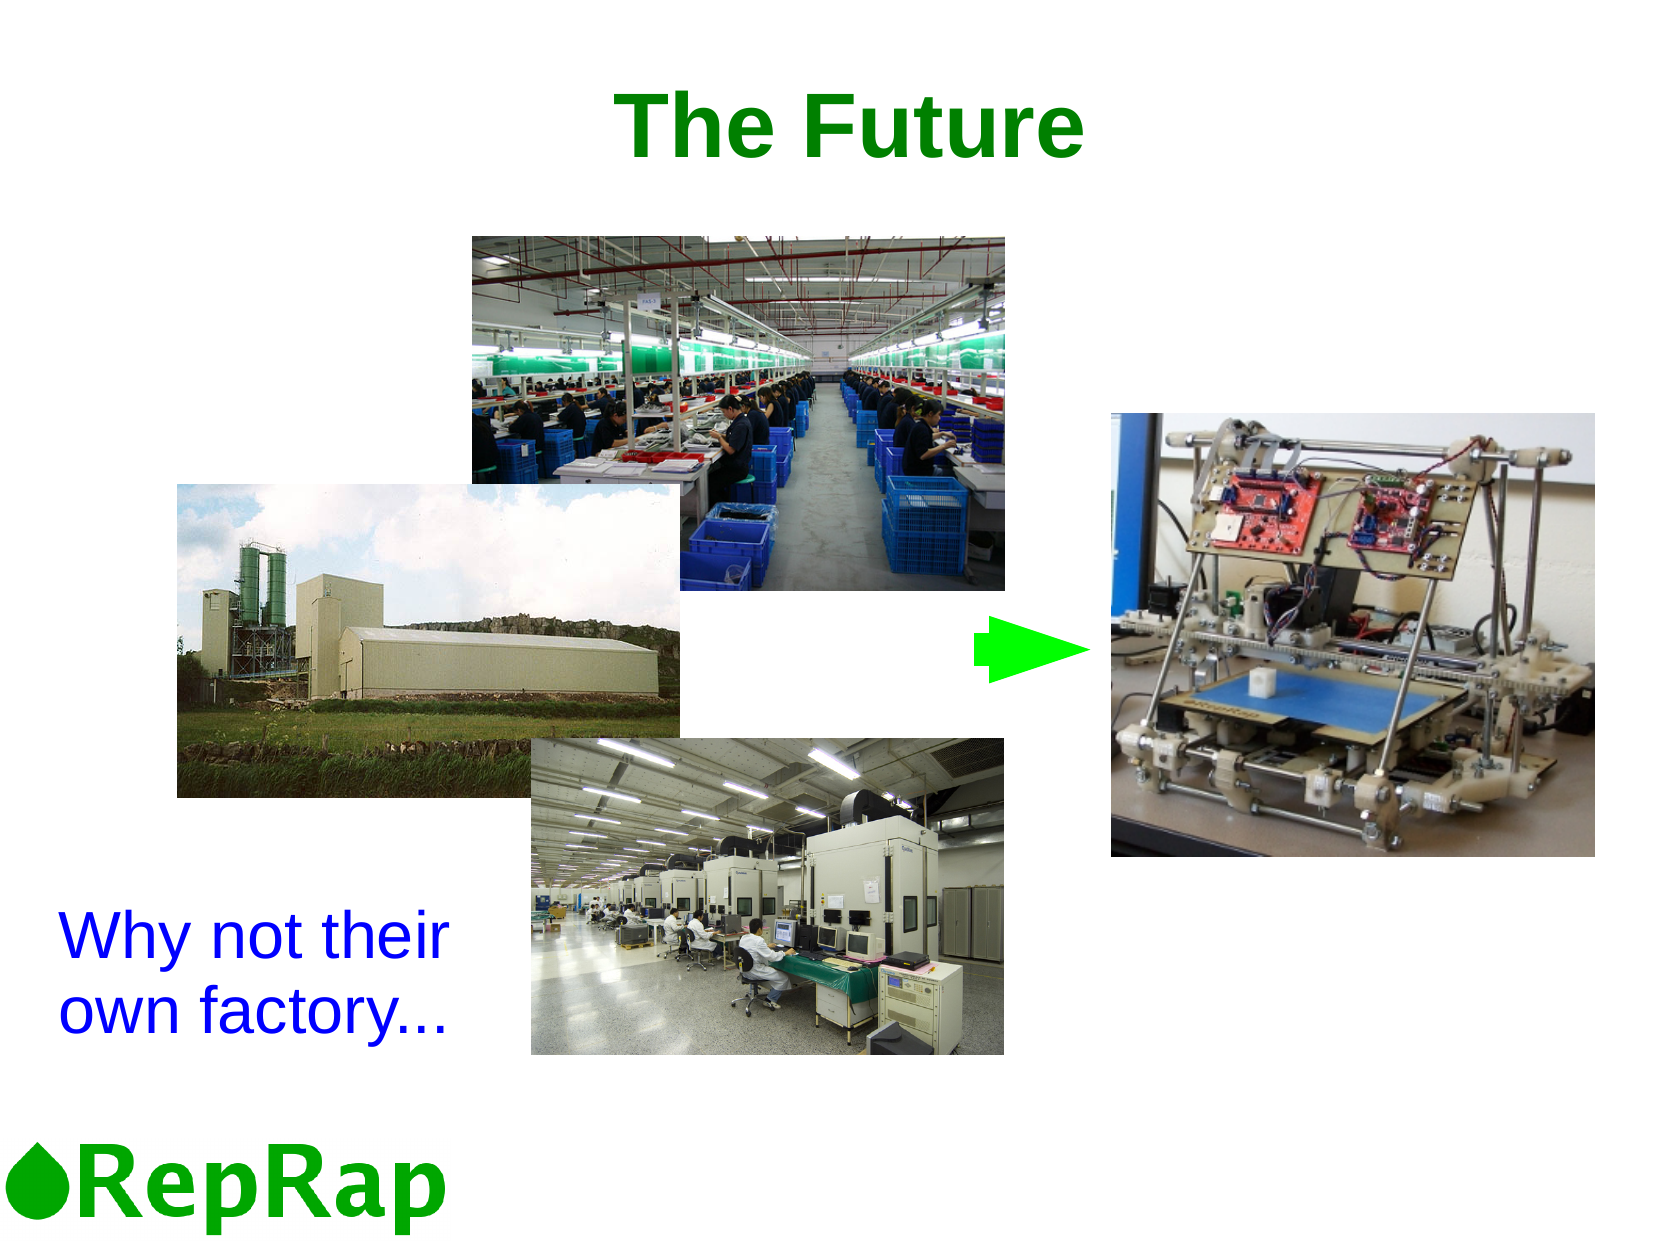

# The Future
Why not their own factory...